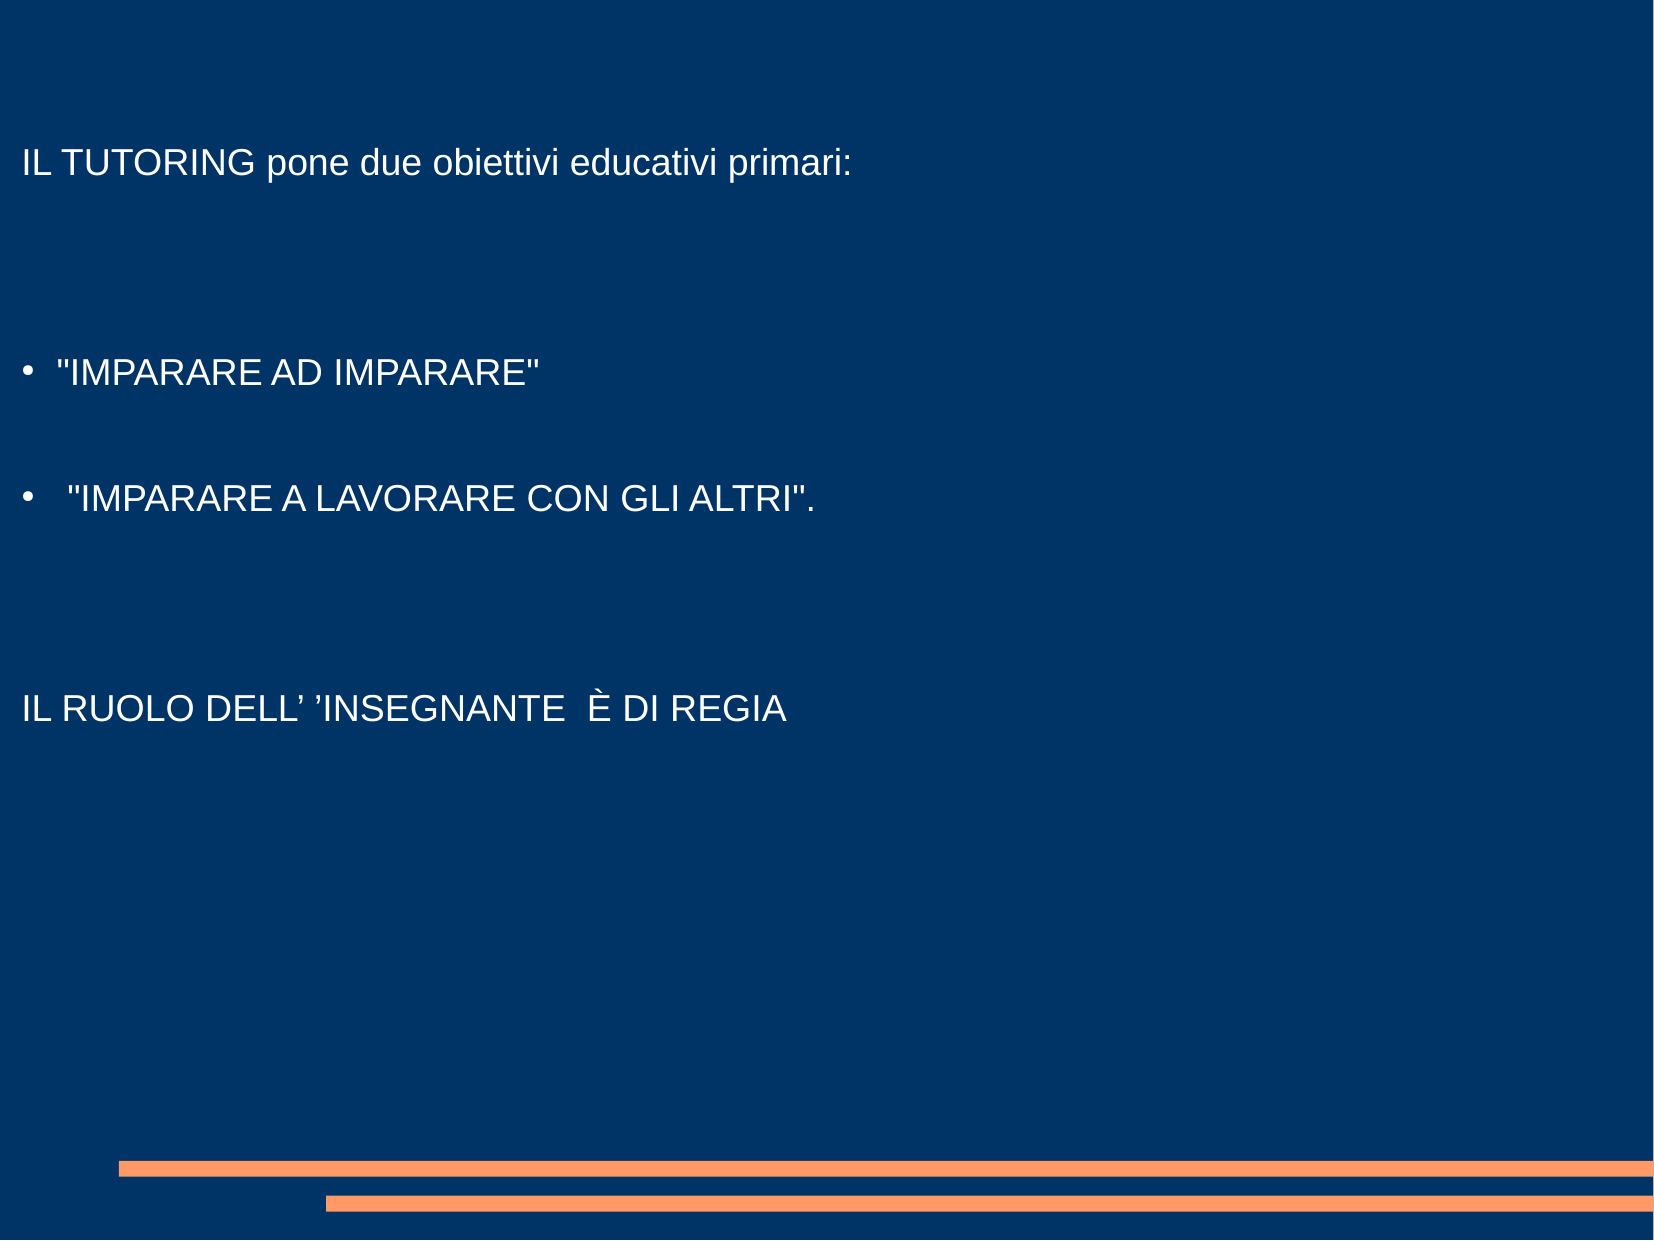

IL TUTORING pone due obiettivi educativi primari:
"IMPARARE AD IMPARARE"
 "IMPARARE A LAVORARE CON GLI ALTRI".
IL RUOLO DELL’ ’INSEGNANTE È DI REGIA